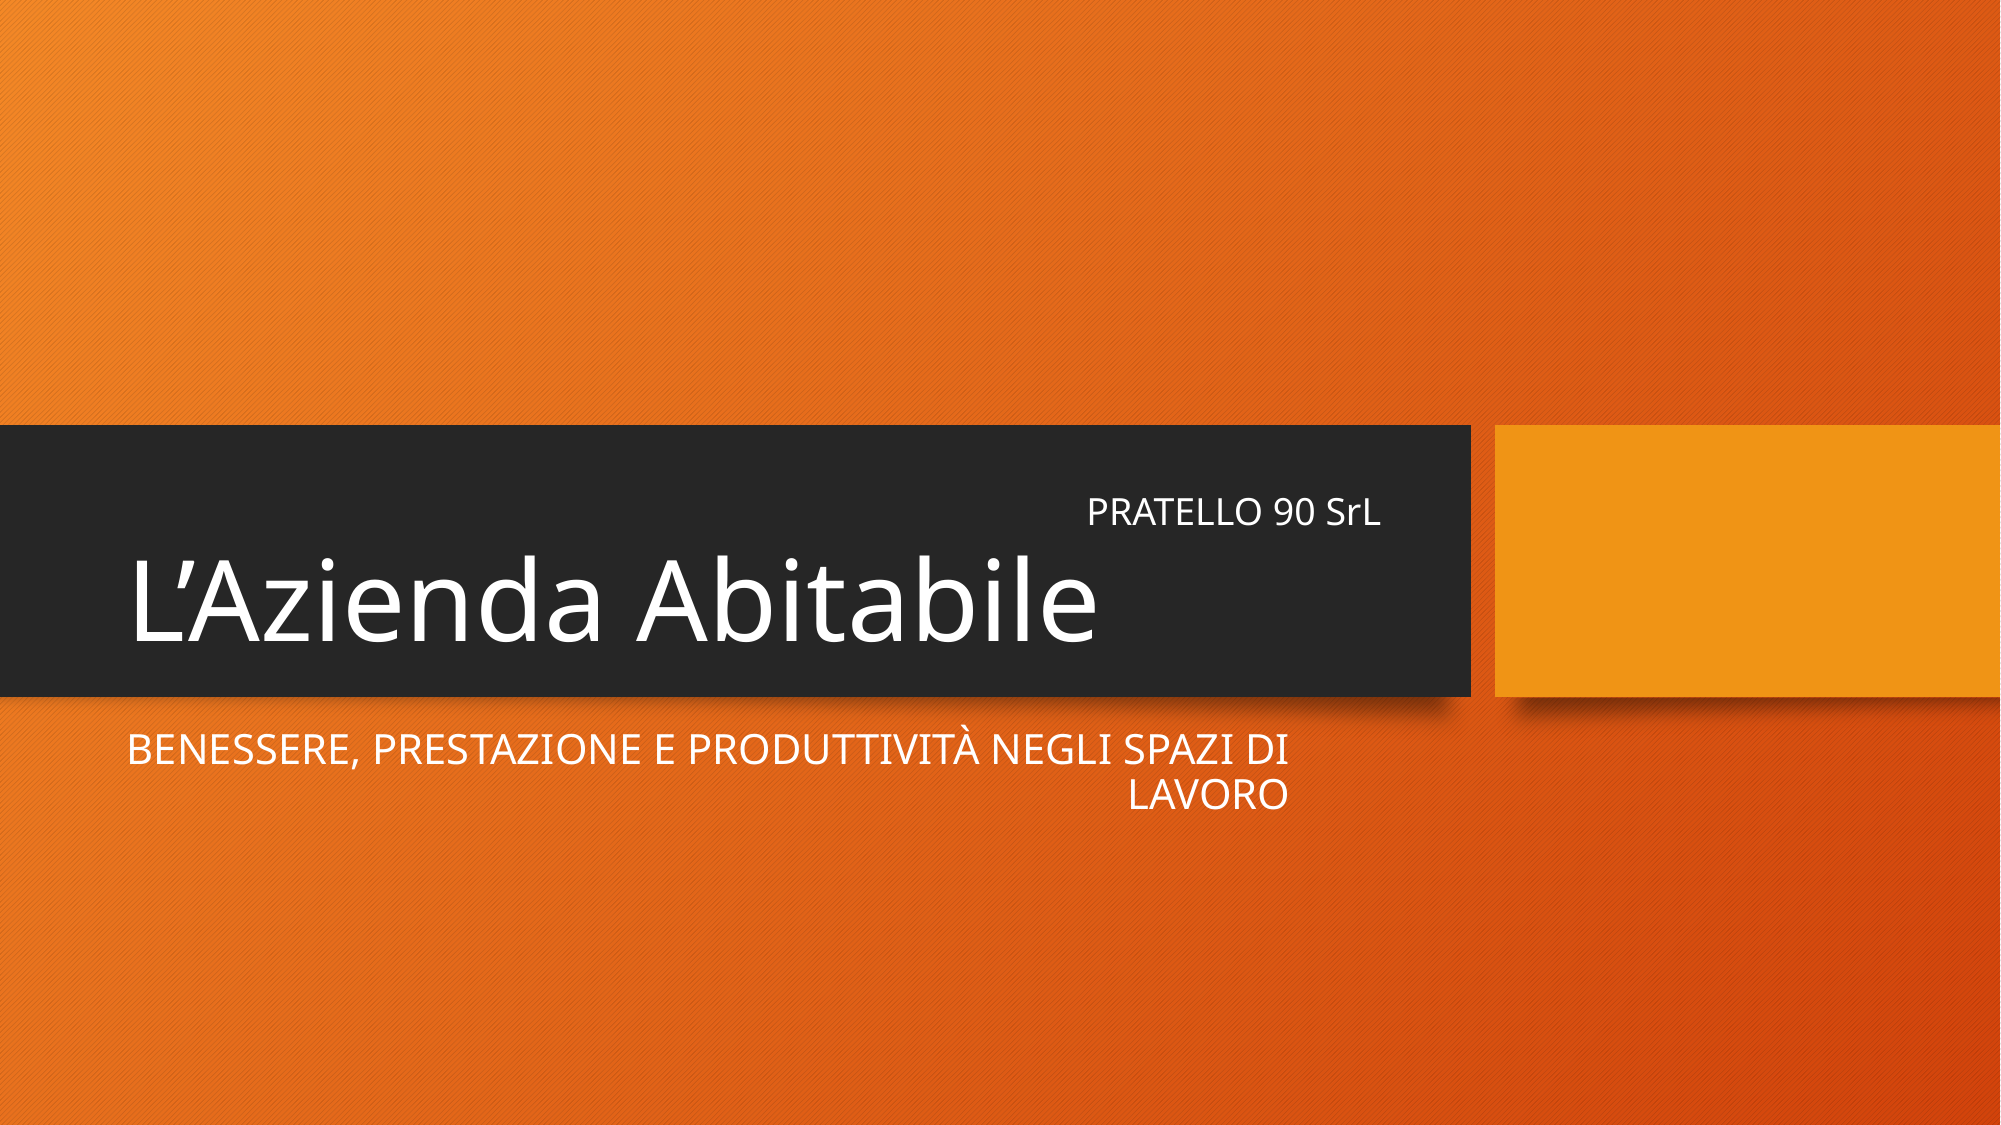

# L’Azienda Abitabile
 PRATELLO 90 SrL
benessere, prestazione e produttività negli spazi di lavoro